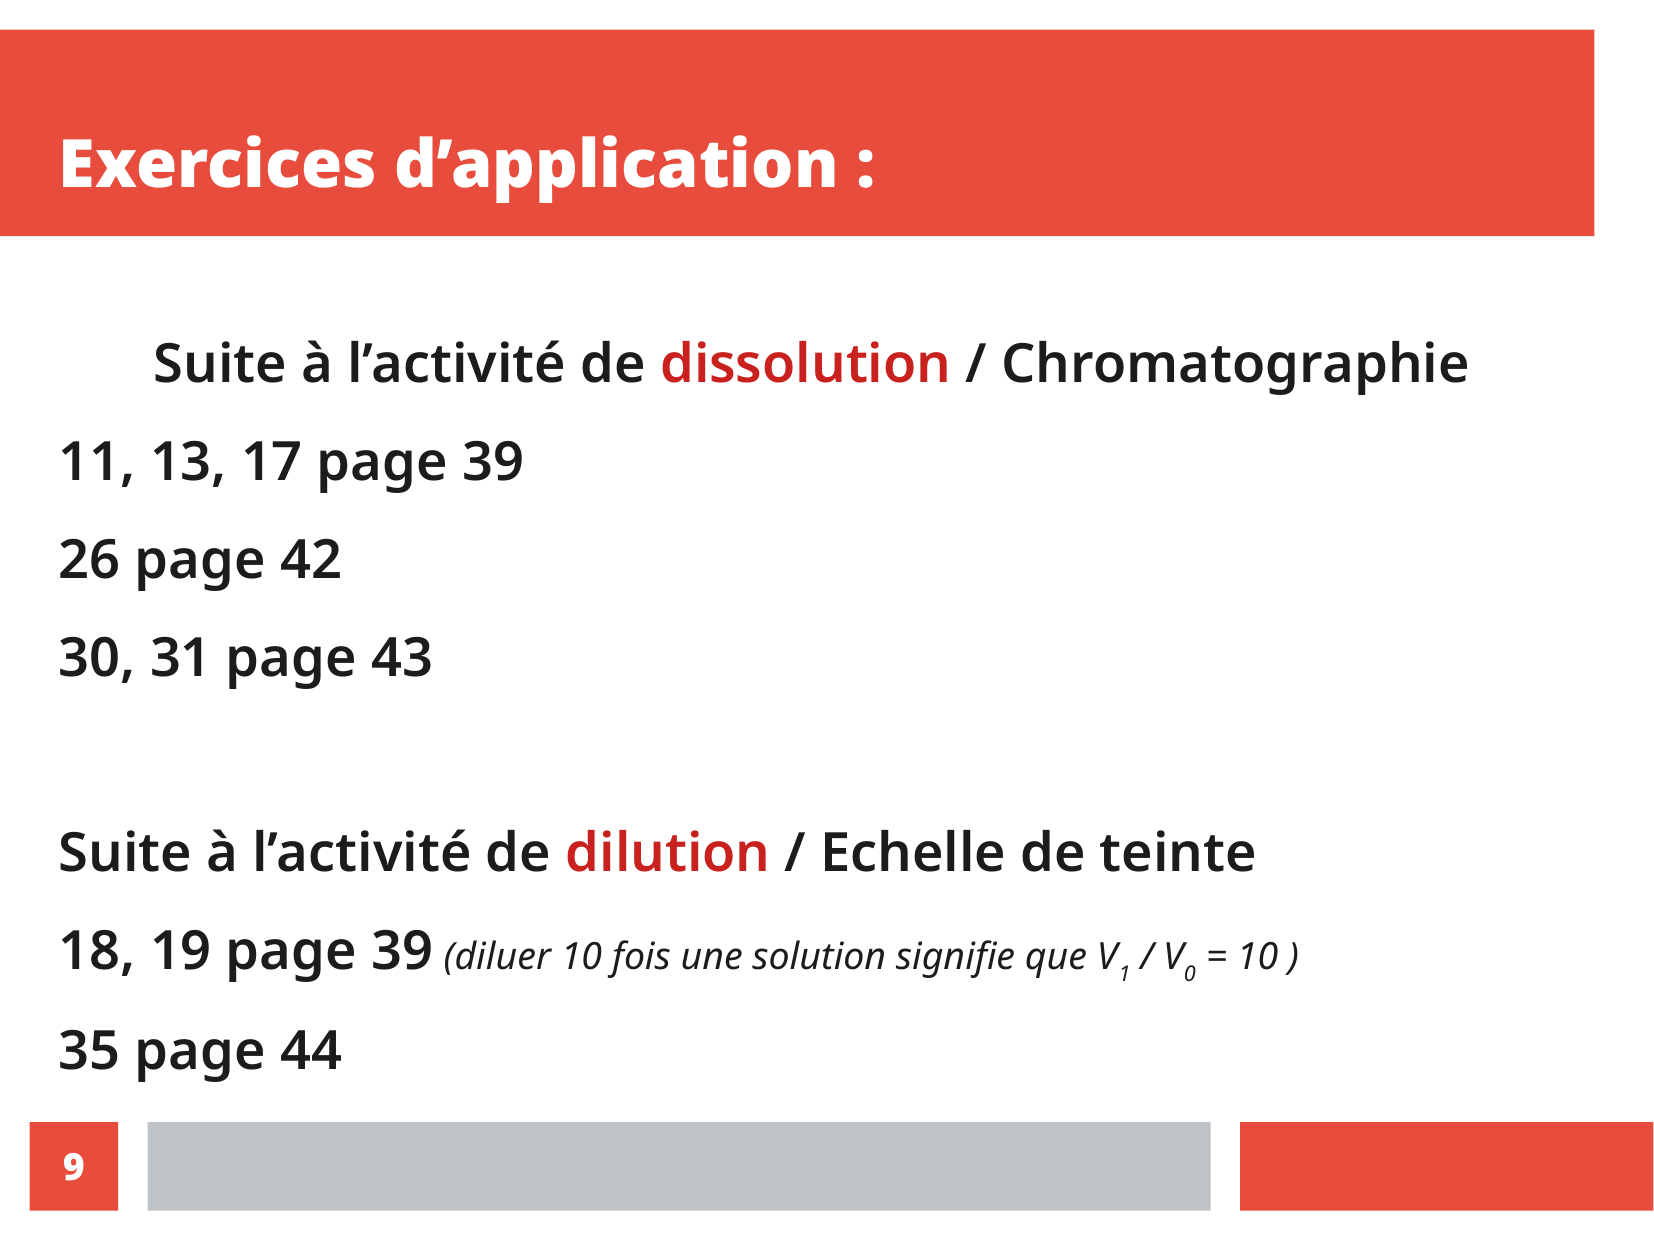

# Exercices d’application :
Suite à l’activité de dissolution / Chromatographie
11, 13, 17 page 39
26 page 42
30, 31 page 43
Suite à l’activité de dilution / Echelle de teinte
18, 19 page 39 (diluer 10 fois une solution signifie que V1 / V0 = 10 )
35 page 44
9